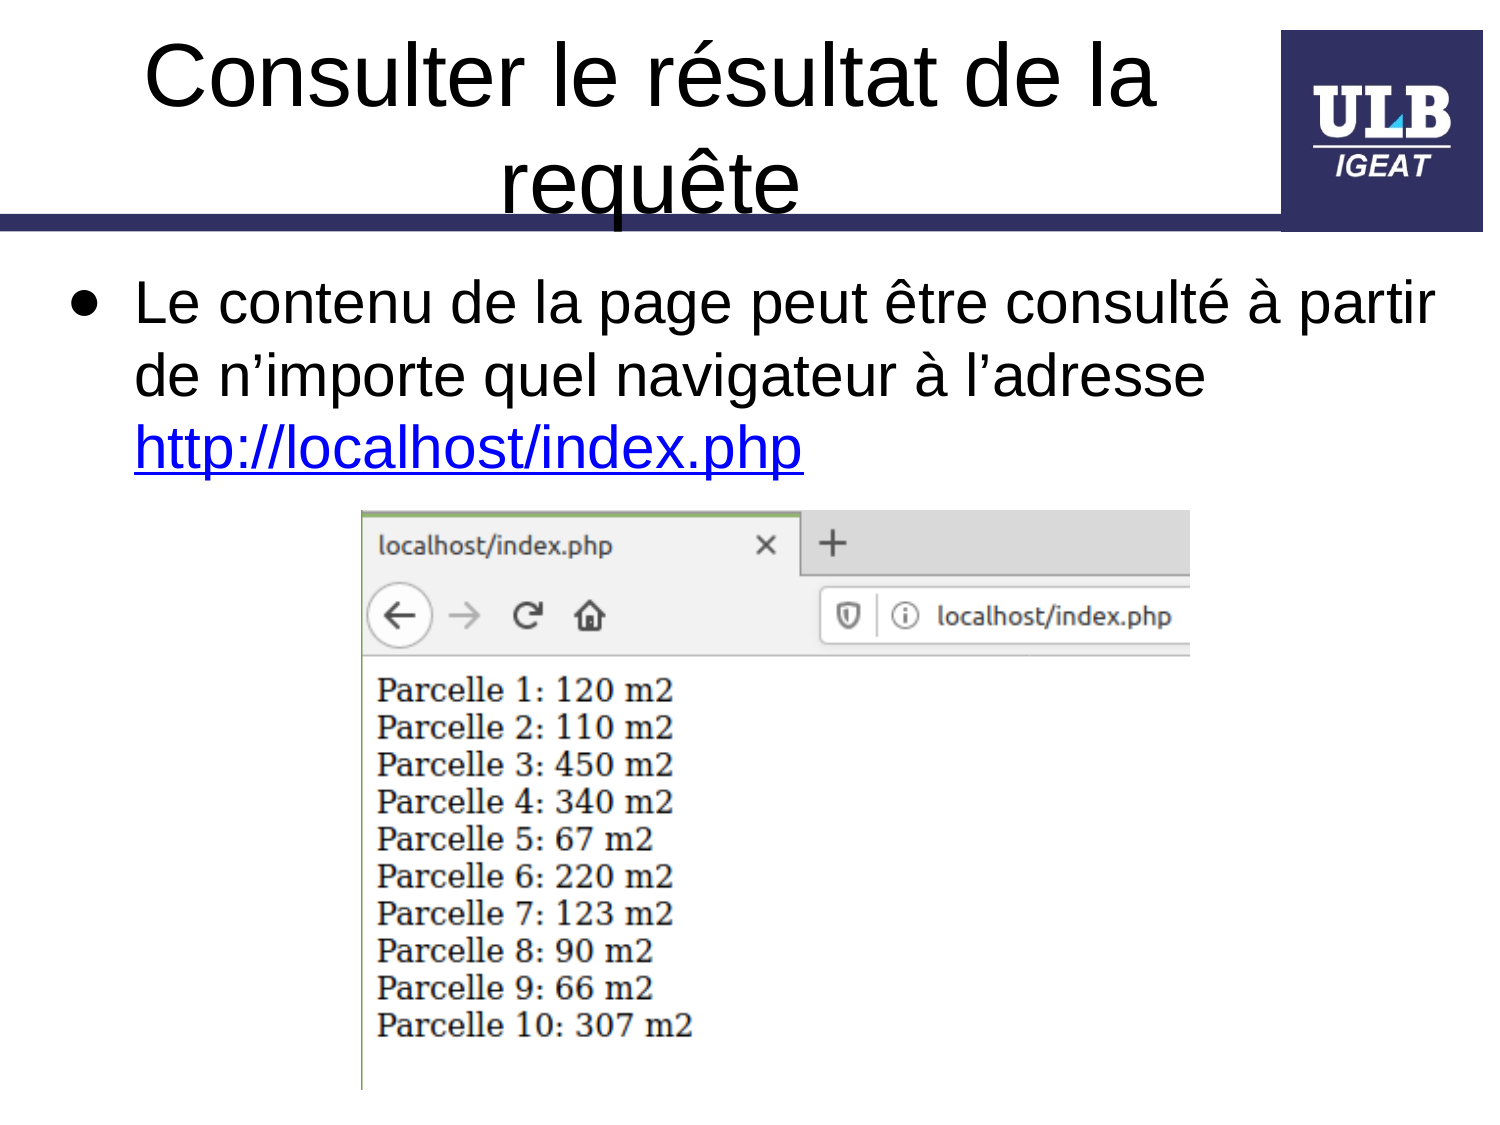

# Consulter le résultat de la requête
Le contenu de la page peut être consulté à partir de n’importe quel navigateur à l’adresse http://localhost/index.php